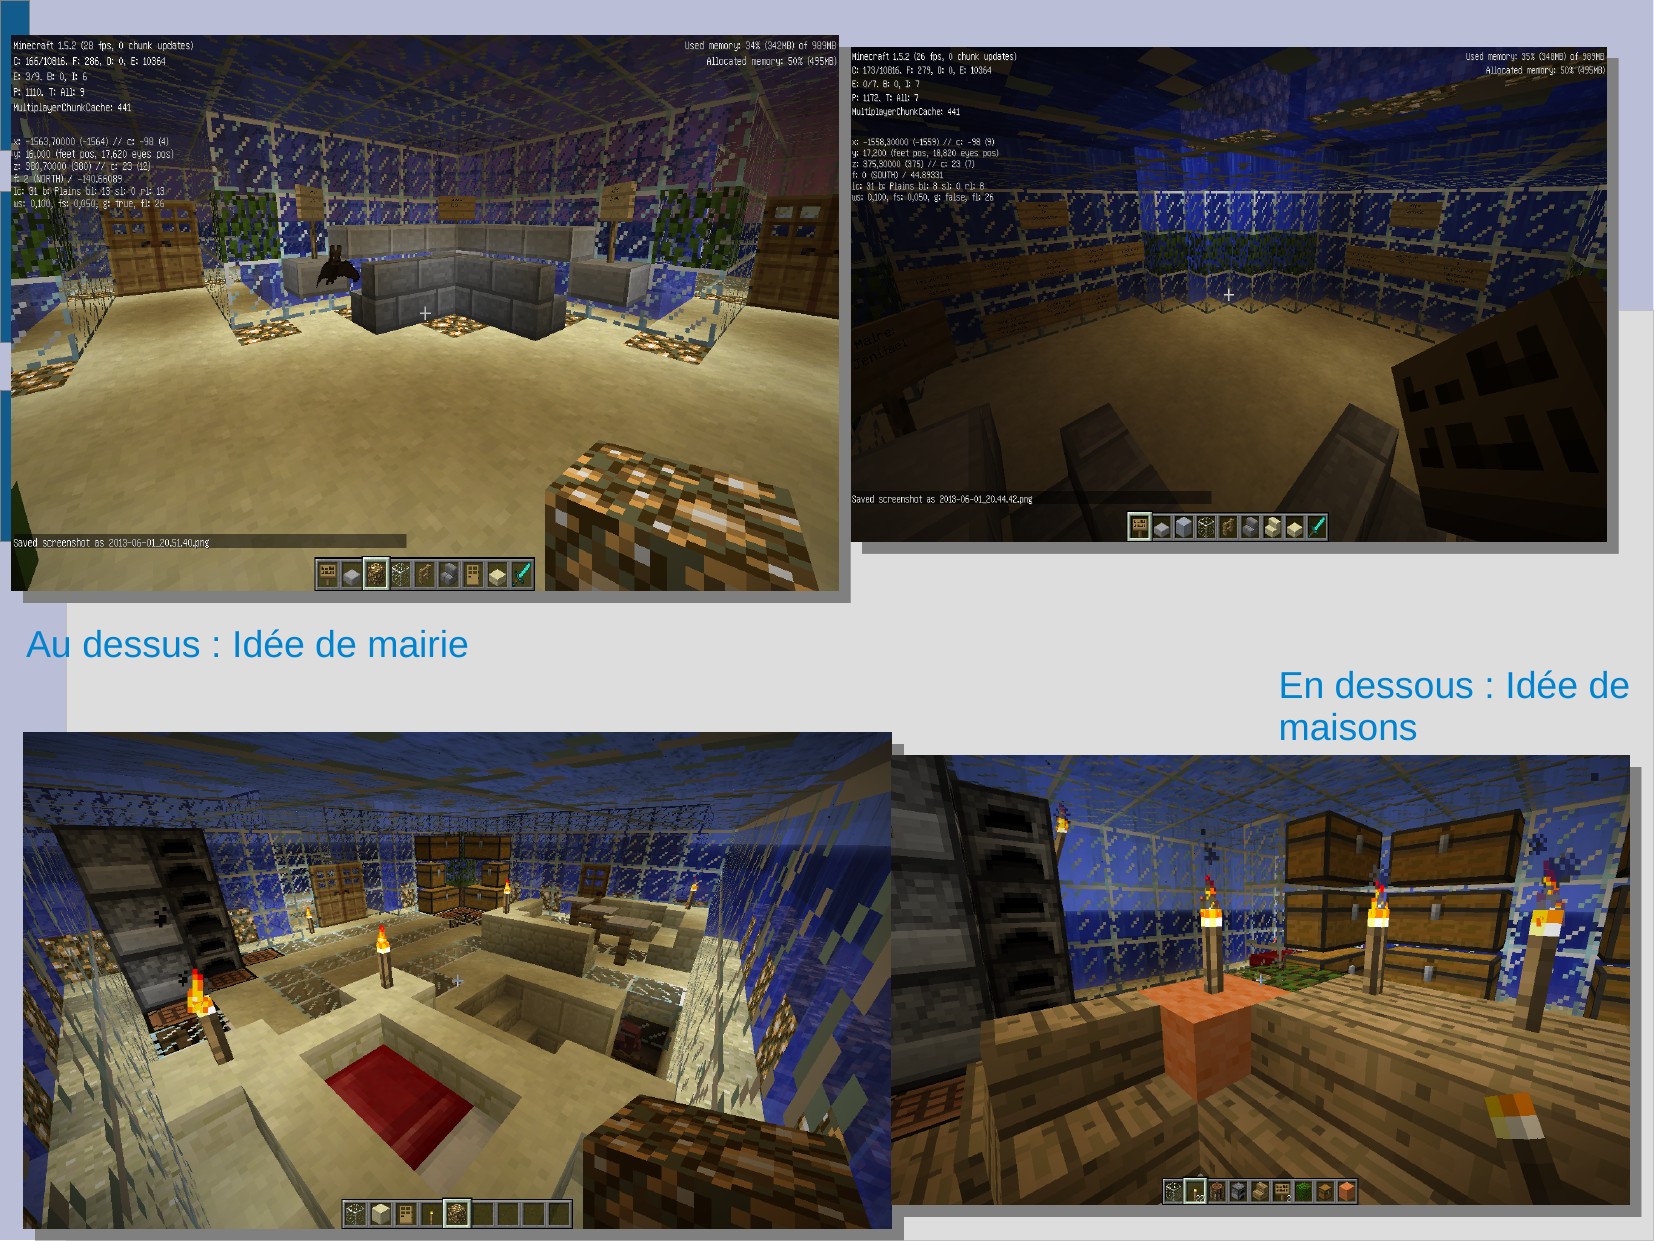

#
Au dessus : Idée de mairie
En dessous : Idée de maisons